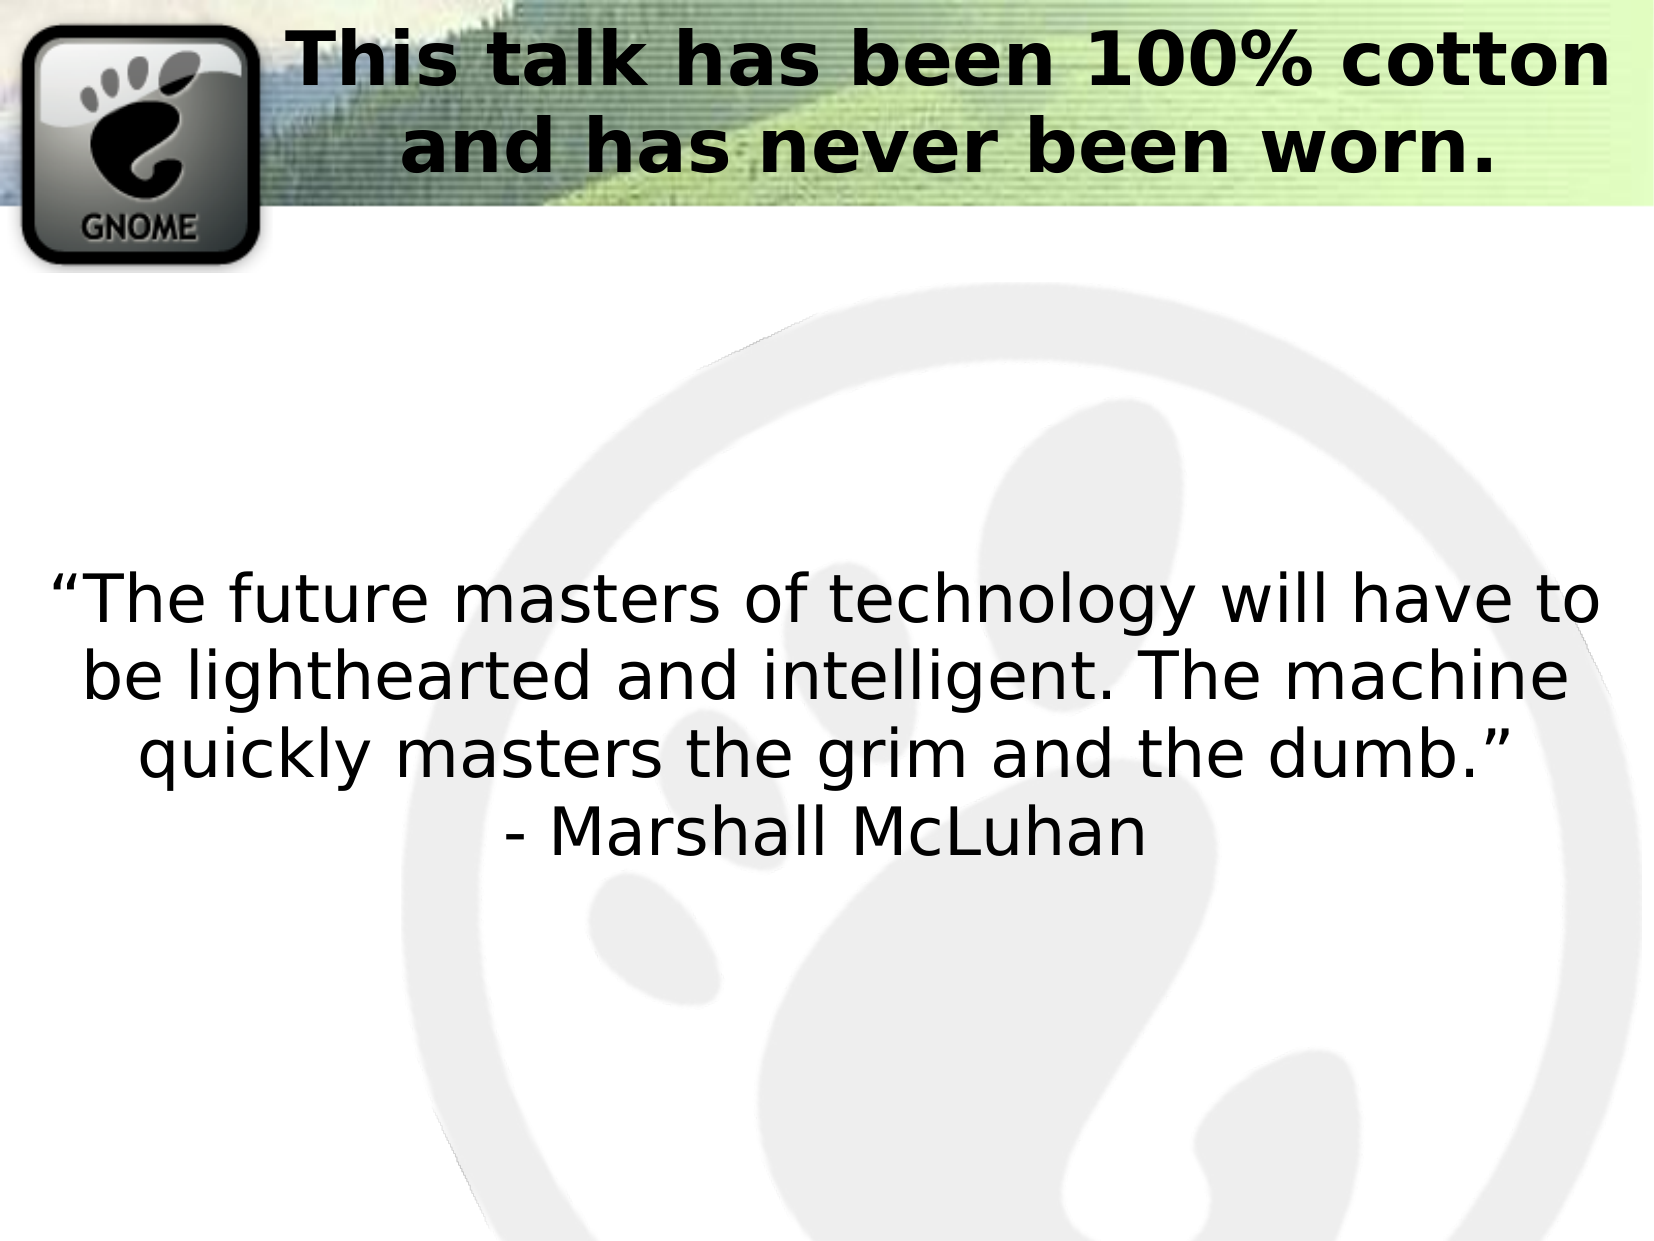

# This talk has been 100% cotton and has never been worn.
“The future masters of technology will have to be lighthearted and intelligent. The machine quickly masters the grim and the dumb.”
- Marshall McLuhan